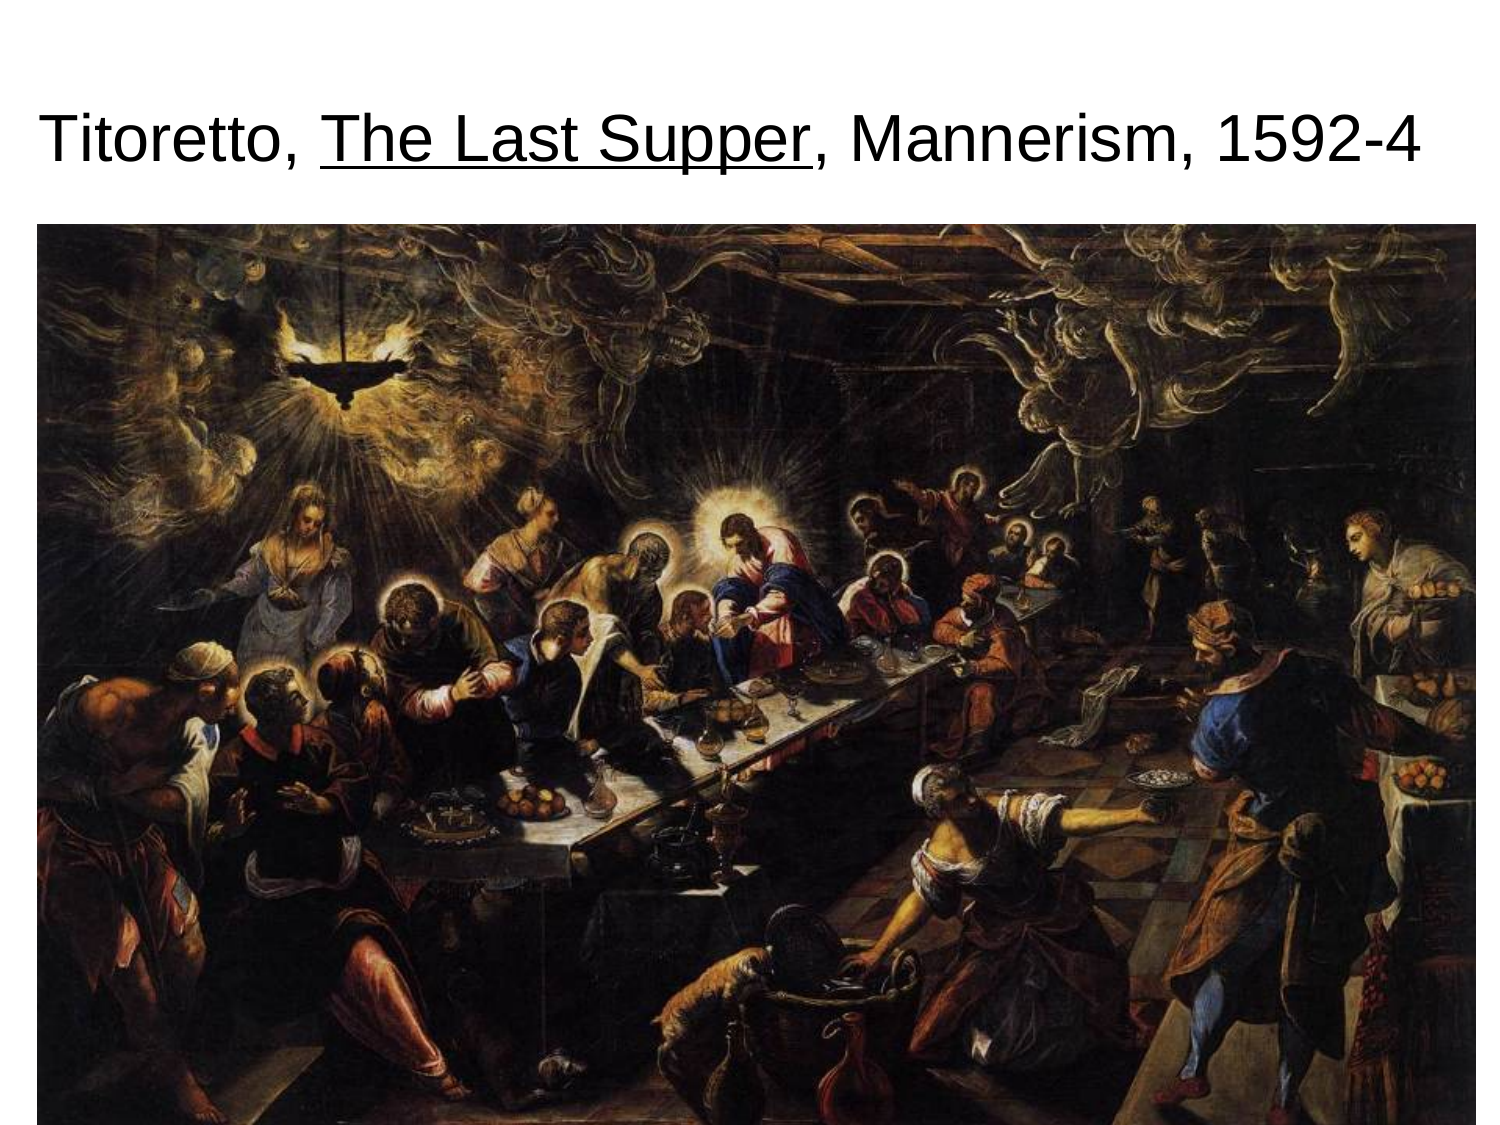

# Titoretto, The Last Supper, Mannerism, 1592-4